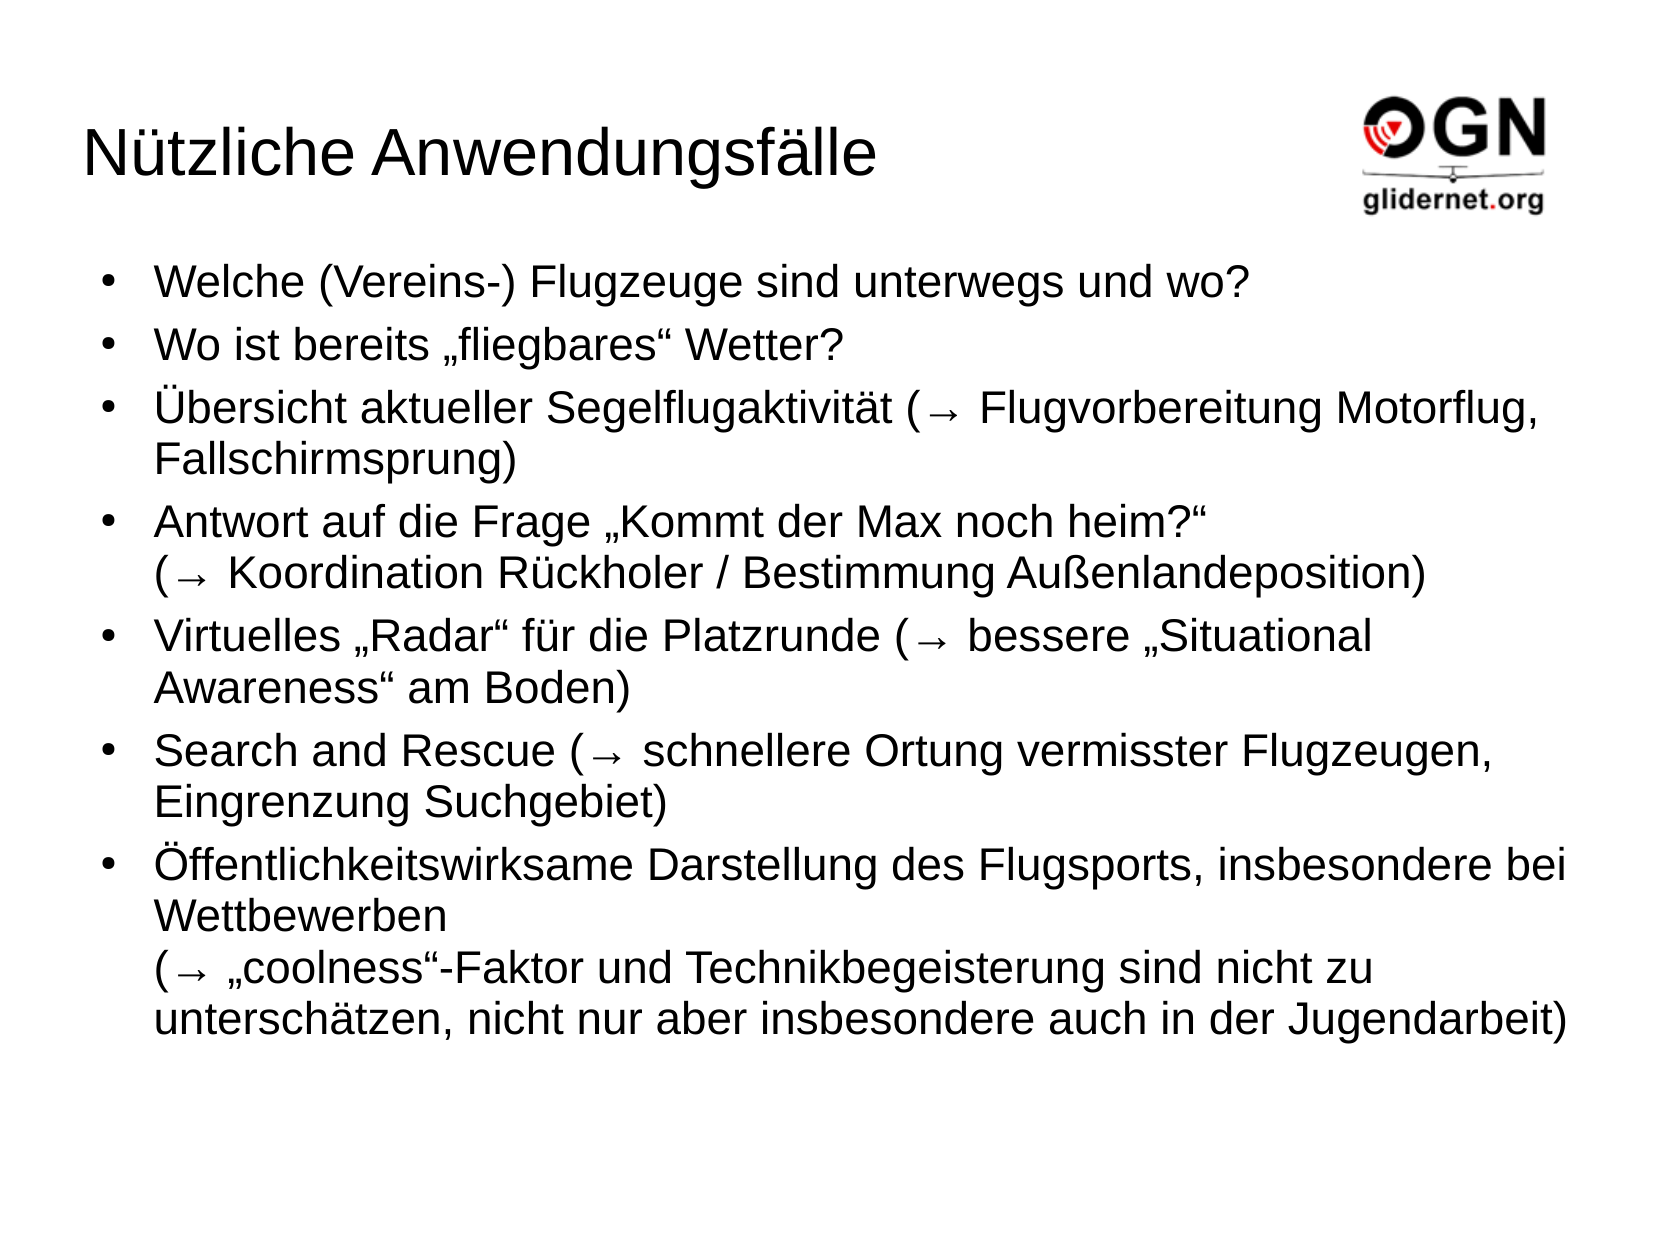

# Nützliche Anwendungsfälle
Welche (Vereins-) Flugzeuge sind unterwegs und wo?
Wo ist bereits „fliegbares“ Wetter?
Übersicht aktueller Segelflugaktivität (→ Flugvorbereitung Motorflug, Fallschirmsprung)
Antwort auf die Frage „Kommt der Max noch heim?“
(→ Koordination Rückholer / Bestimmung Außenlandeposition)
Virtuelles „Radar“ für die Platzrunde (→ bessere „Situational Awareness“ am Boden)
Search and Rescue (→ schnellere Ortung vermisster Flugzeugen, Eingrenzung Suchgebiet)
Öffentlichkeitswirksame Darstellung des Flugsports, insbesondere bei Wettbewerben
(→ „coolness“-Faktor und Technikbegeisterung sind nicht zu unterschätzen, nicht nur aber insbesondere auch in der Jugendarbeit)